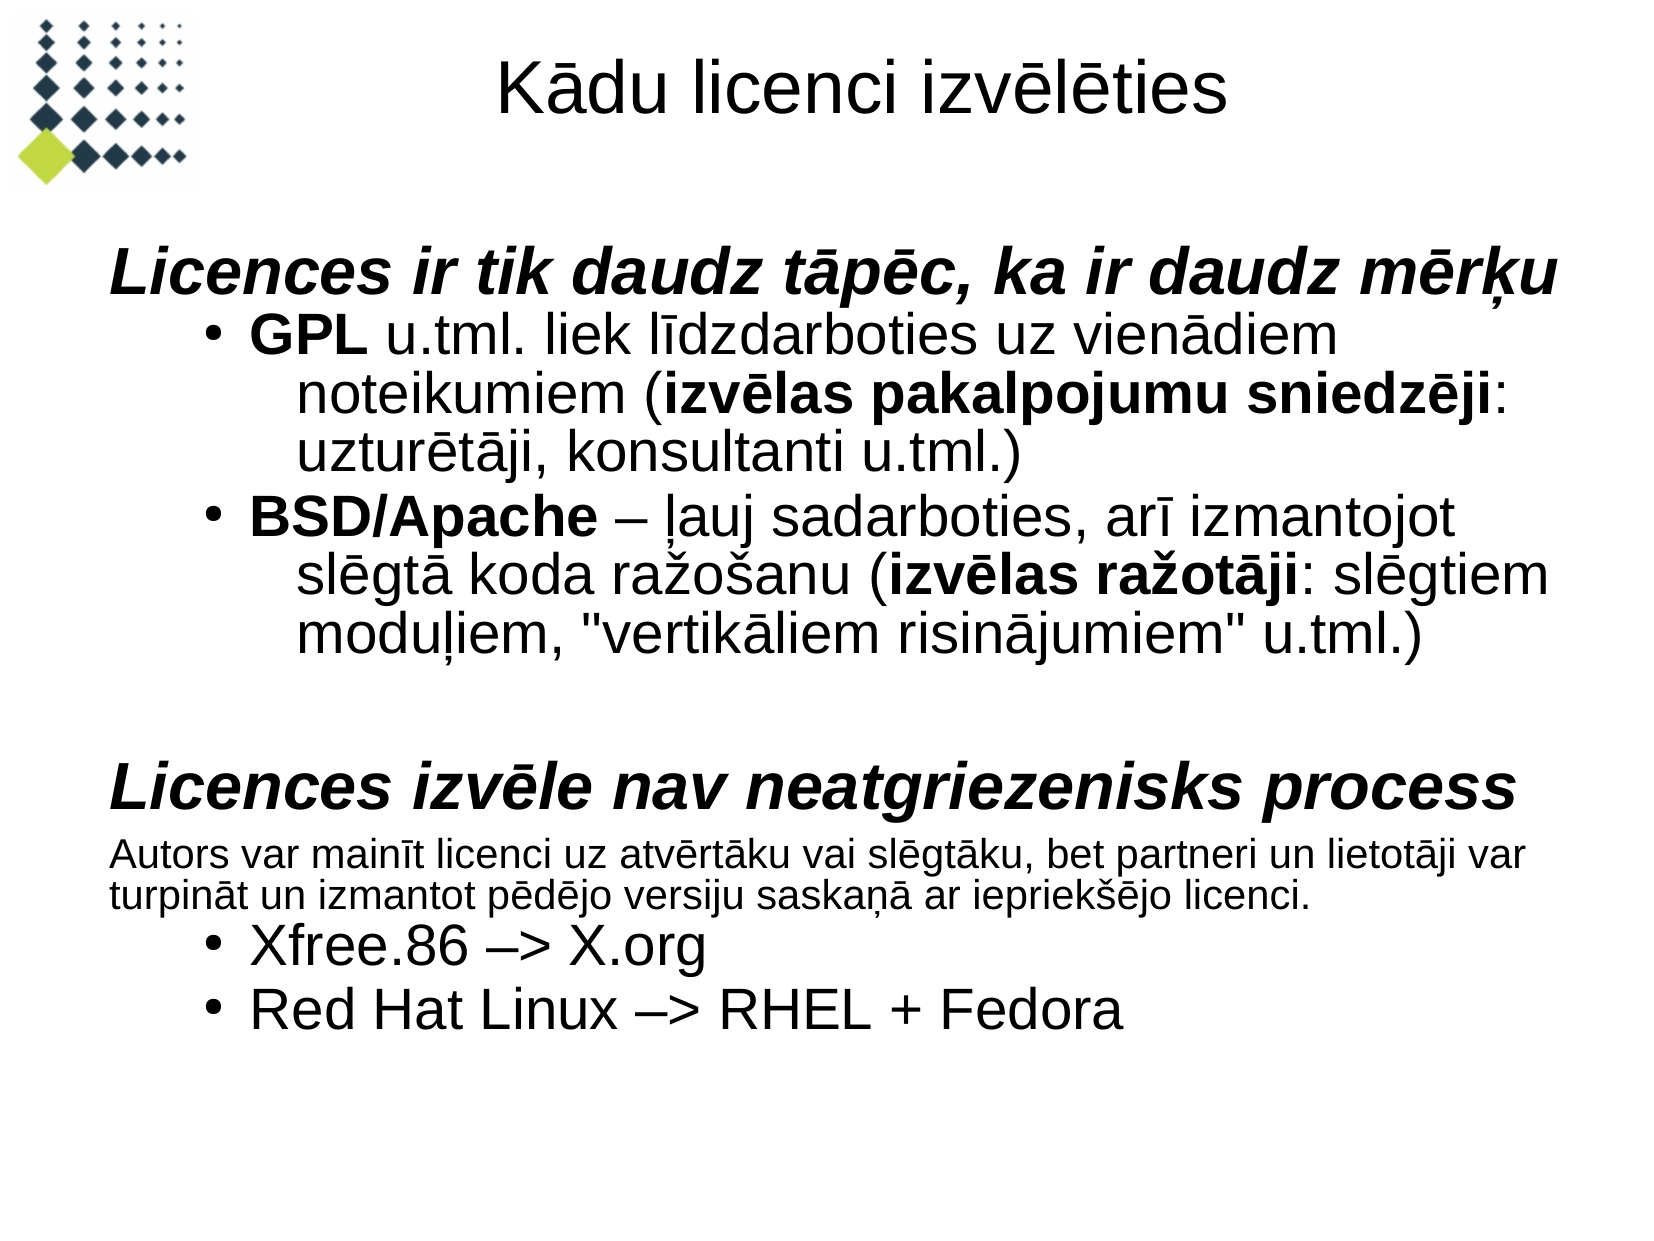

# Kādu licenci izvēlēties
Licences ir tik daudz tāpēc, ka ir daudz mērķu
GPL u.tml. liek līdzdarboties uz vienādiem noteikumiem (izvēlas pakalpojumu sniedzēji: uzturētāji, konsultanti u.tml.)
BSD/Apache – ļauj sadarboties, arī izmantojot slēgtā koda ražošanu (izvēlas ražotāji: slēgtiem moduļiem, "vertikāliem risinājumiem" u.tml.)
Licences izvēle nav neatgriezenisks process
Autors var mainīt licenci uz atvērtāku vai slēgtāku, bet partneri un lietotāji var turpināt un izmantot pēdējo versiju saskaņā ar iepriekšējo licenci.
Xfree.86 –> X.org
Red Hat Linux –> RHEL + Fedora